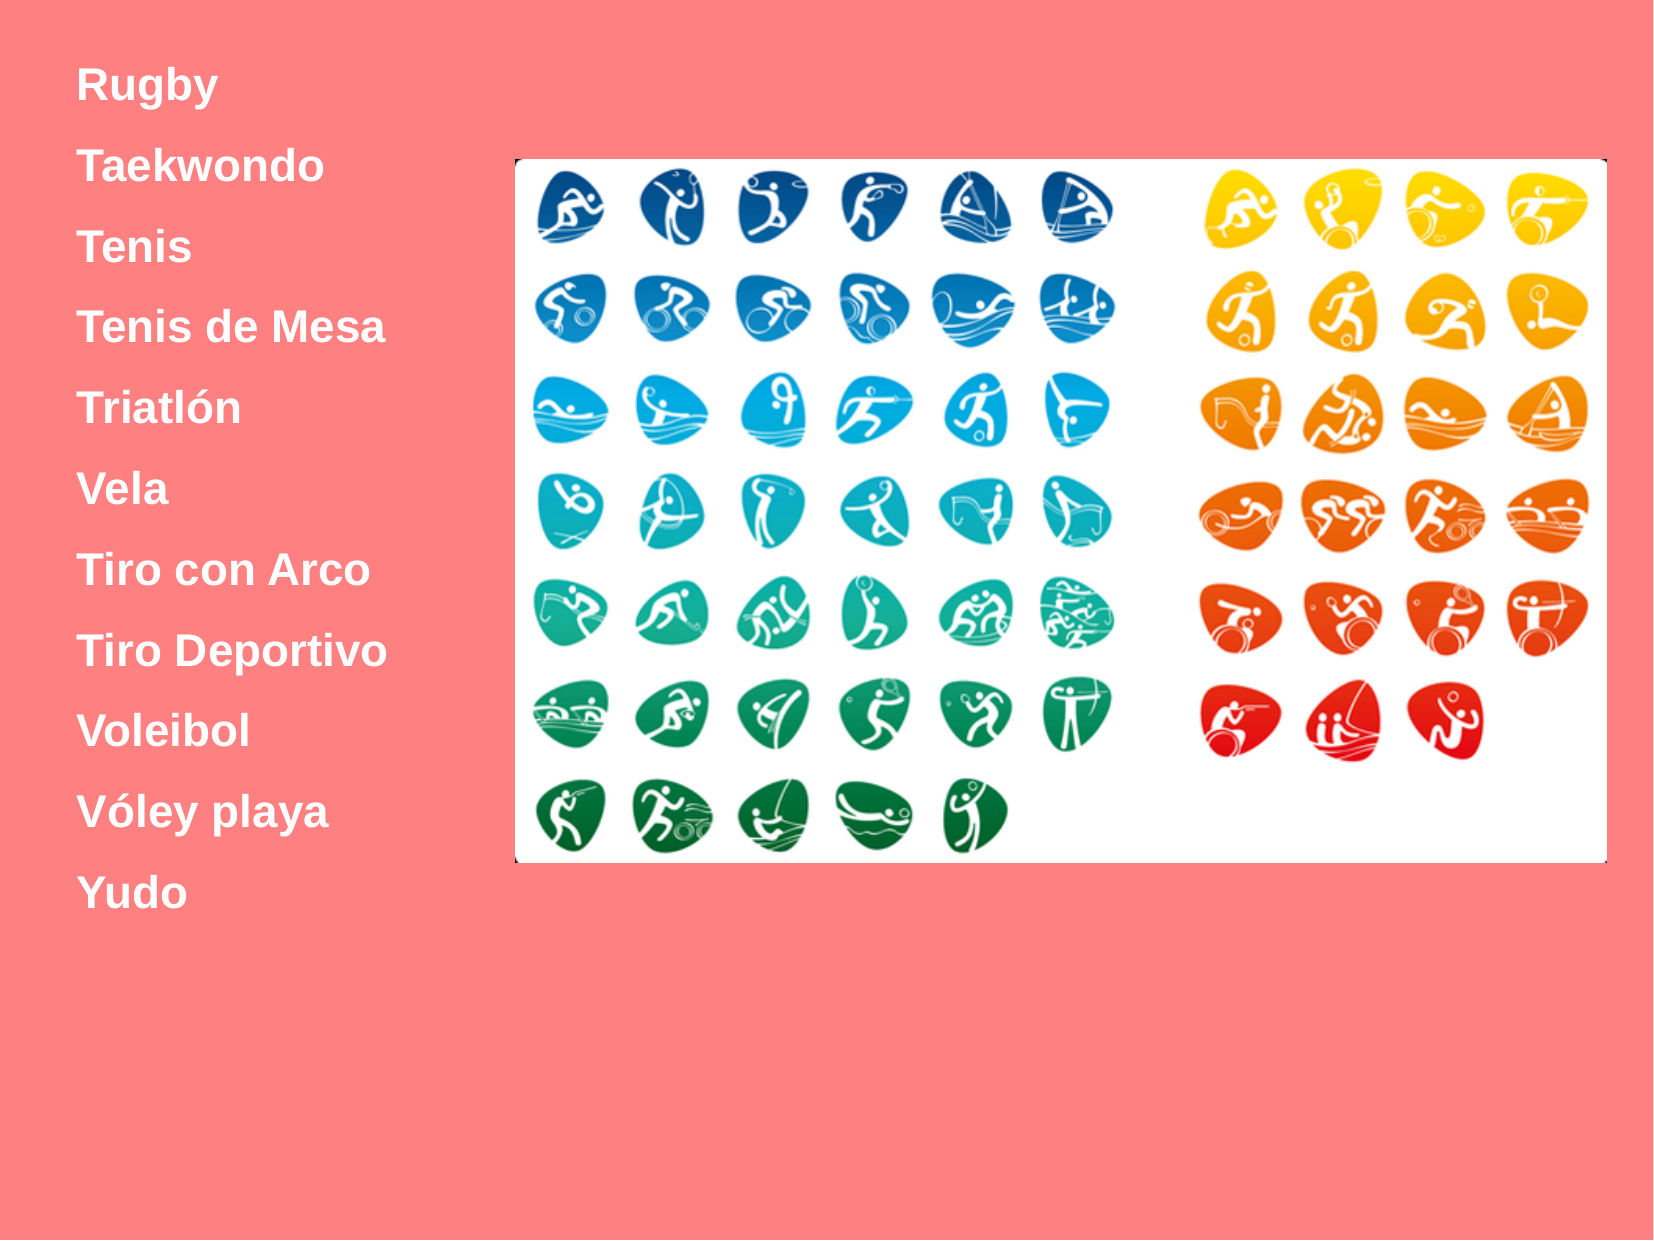

# Rugby
Taekwondo
Tenis
Tenis de Mesa
Triatlón
Vela
Tiro con Arco
Tiro Deportivo
Voleibol
Vóley playa
Yudo